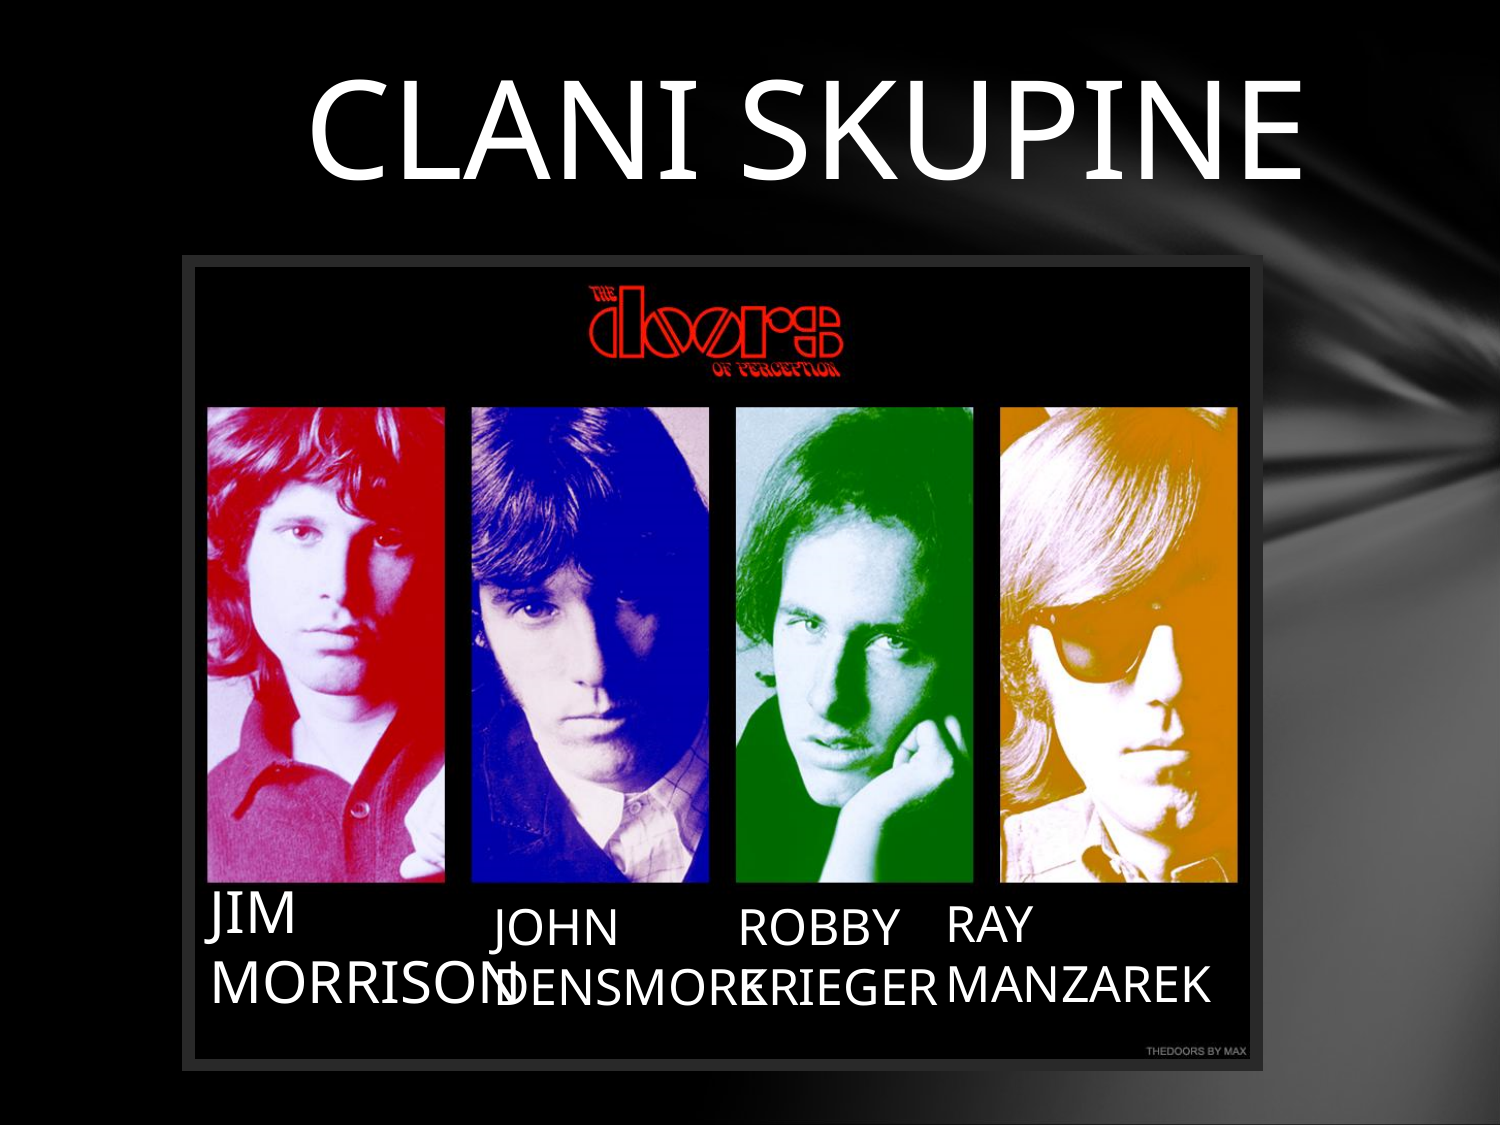

# CLANI SKUPINE
JIM
MORRISON
RAY
MANZAREK
ROBBY KRIEGER
JOHN DENSMORE